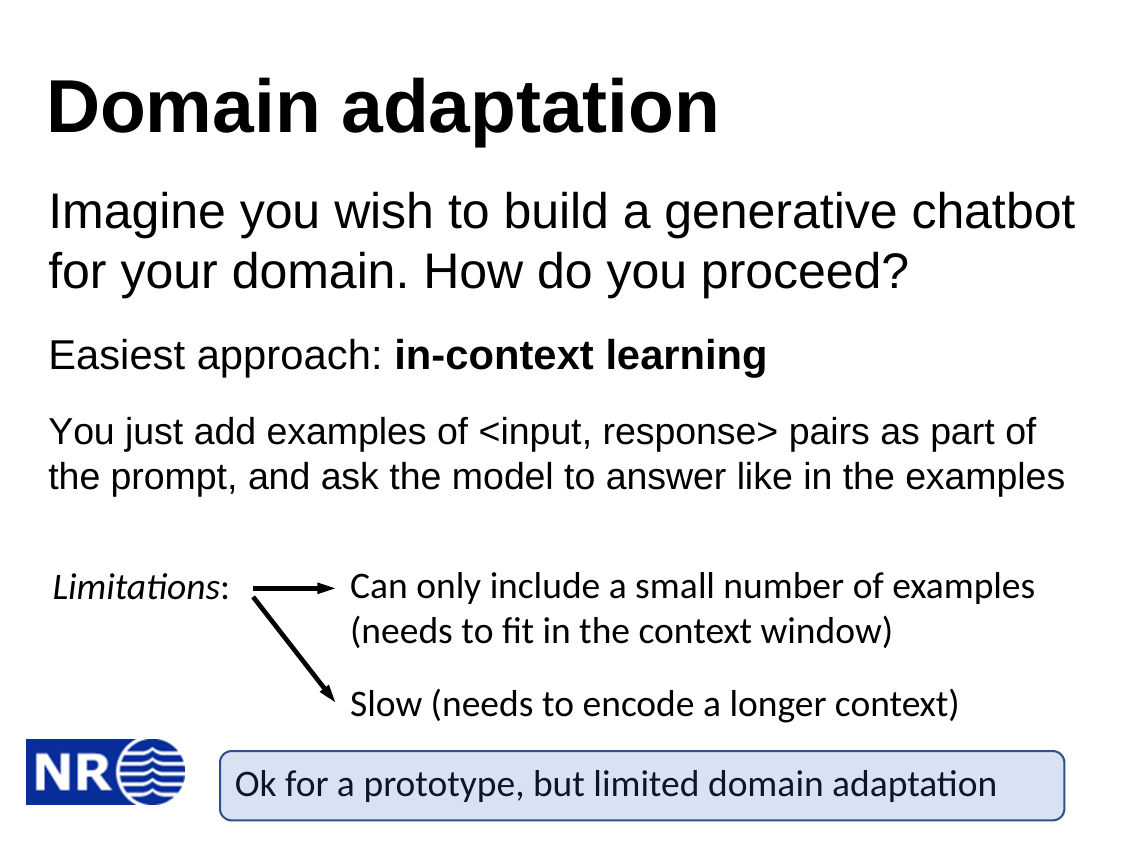

# Domain adaptation
Imagine you wish to build a generative chatbot for your domain. How do you proceed?
Easiest approach: in-context learning
You just add examples of <input, response> pairs as part of the prompt, and ask the model to answer like in the examples
Can only include a small number of examples (needs to fit in the context window)
Limitations:
Slow (needs to encode a longer context)
Ok for a prototype, but limited domain adaptation